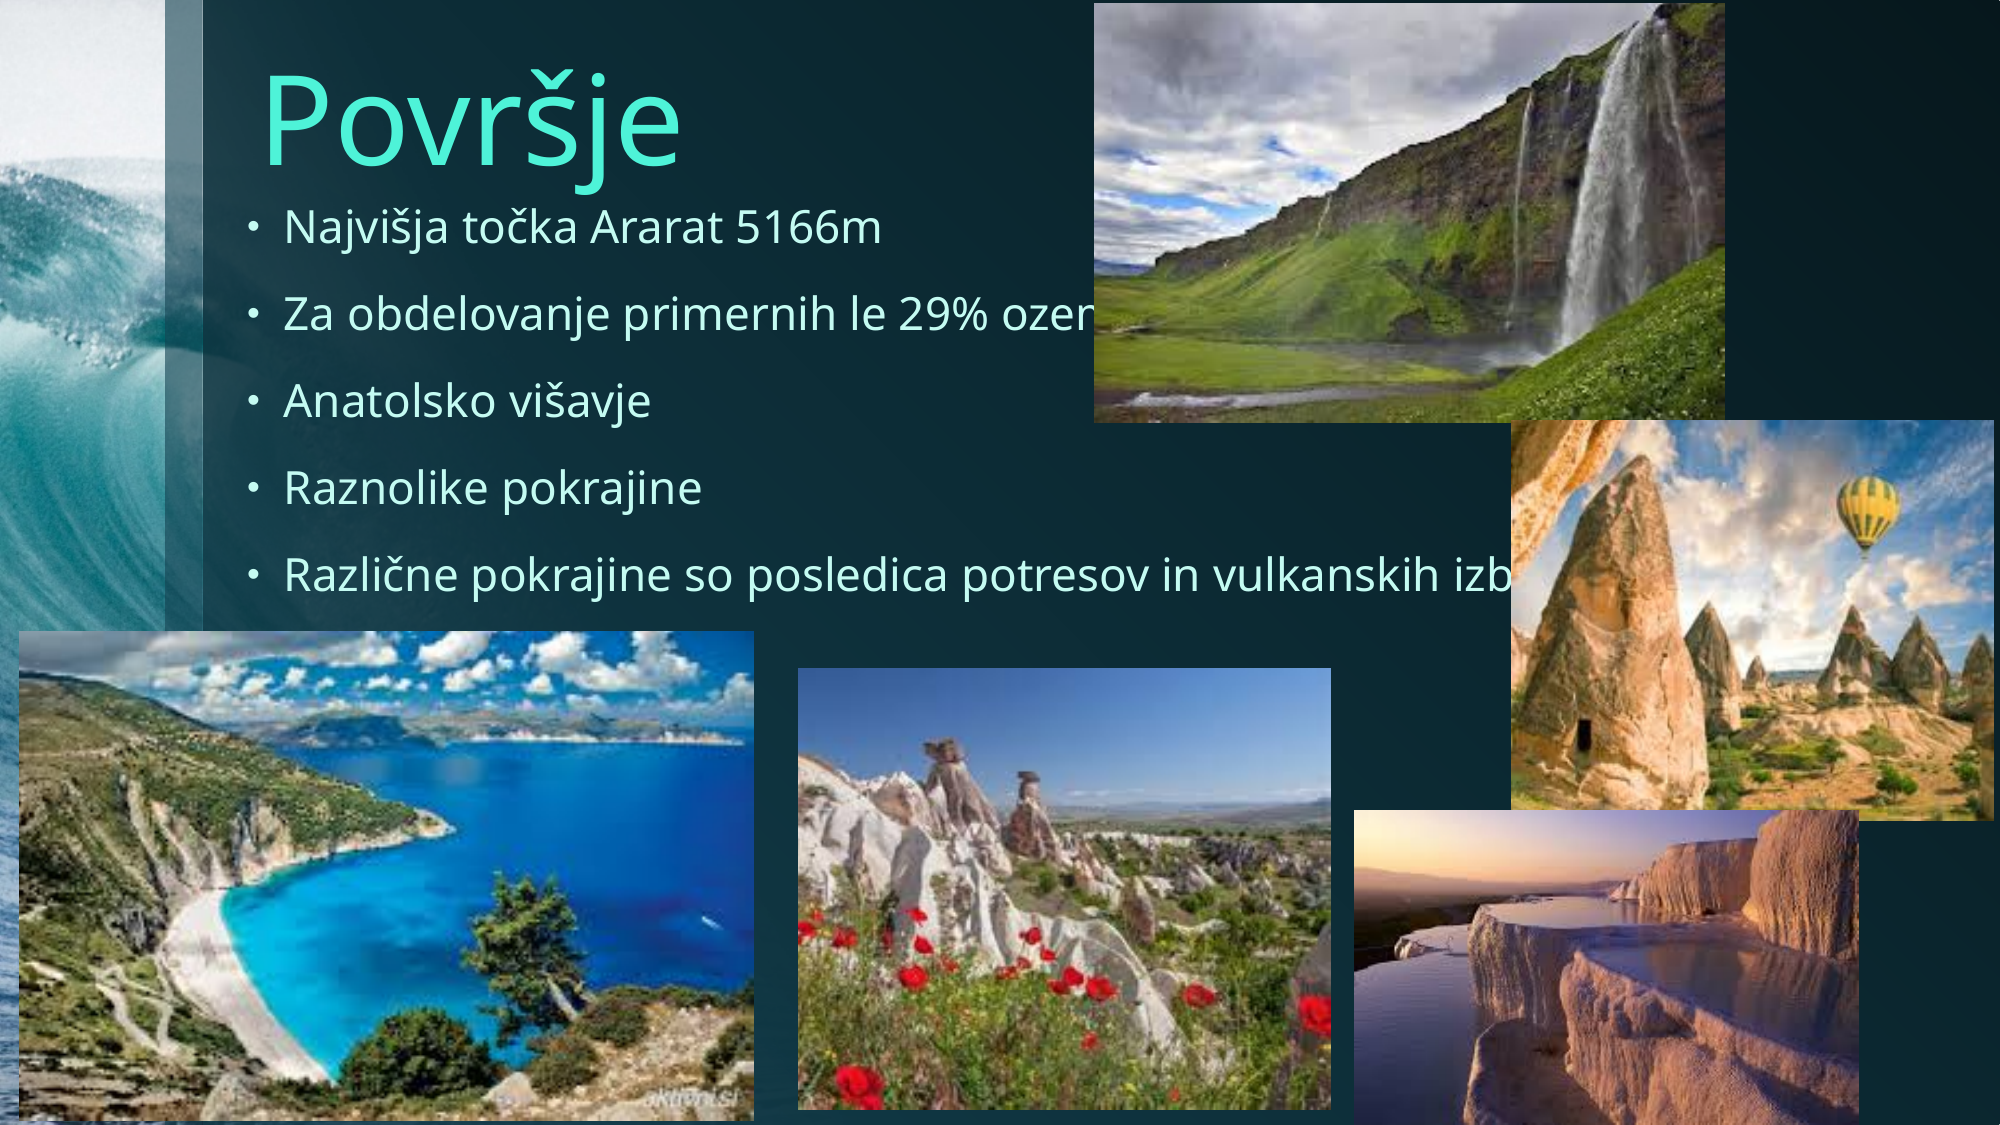

# Površje
Najvišja točka Ararat 5166m
Za obdelovanje primernih le 29% ozemlja
Anatolsko višavje
Raznolike pokrajine
Različne pokrajine so posledica potresov in vulkanskih izbruhov